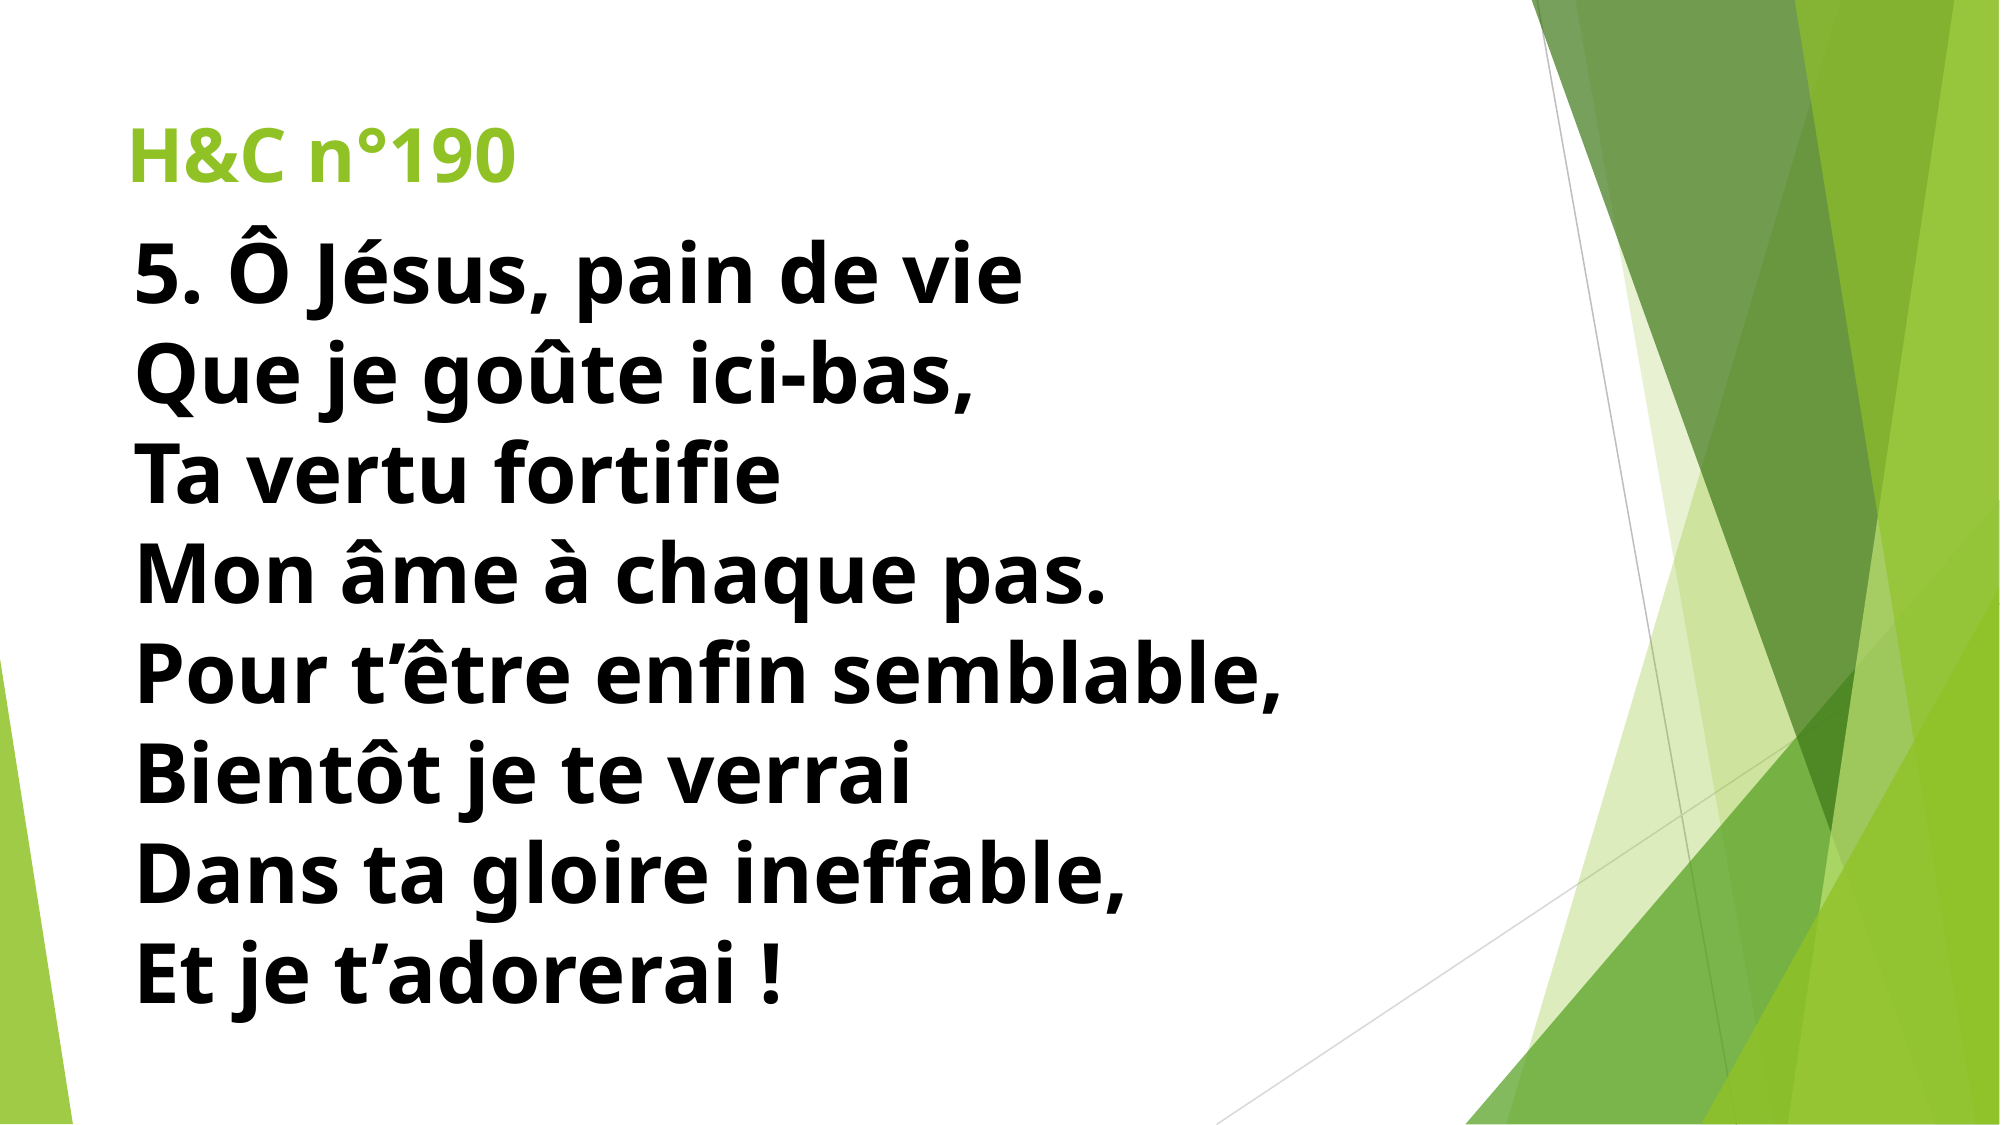

H&C n°190
5. Ô Jésus, pain de vie
Que je goûte ici-bas,
Ta vertu fortifie
Mon âme à chaque pas.
Pour t’être enfin semblable,
Bientôt je te verrai
Dans ta gloire ineffable,
Et je t’adorerai !